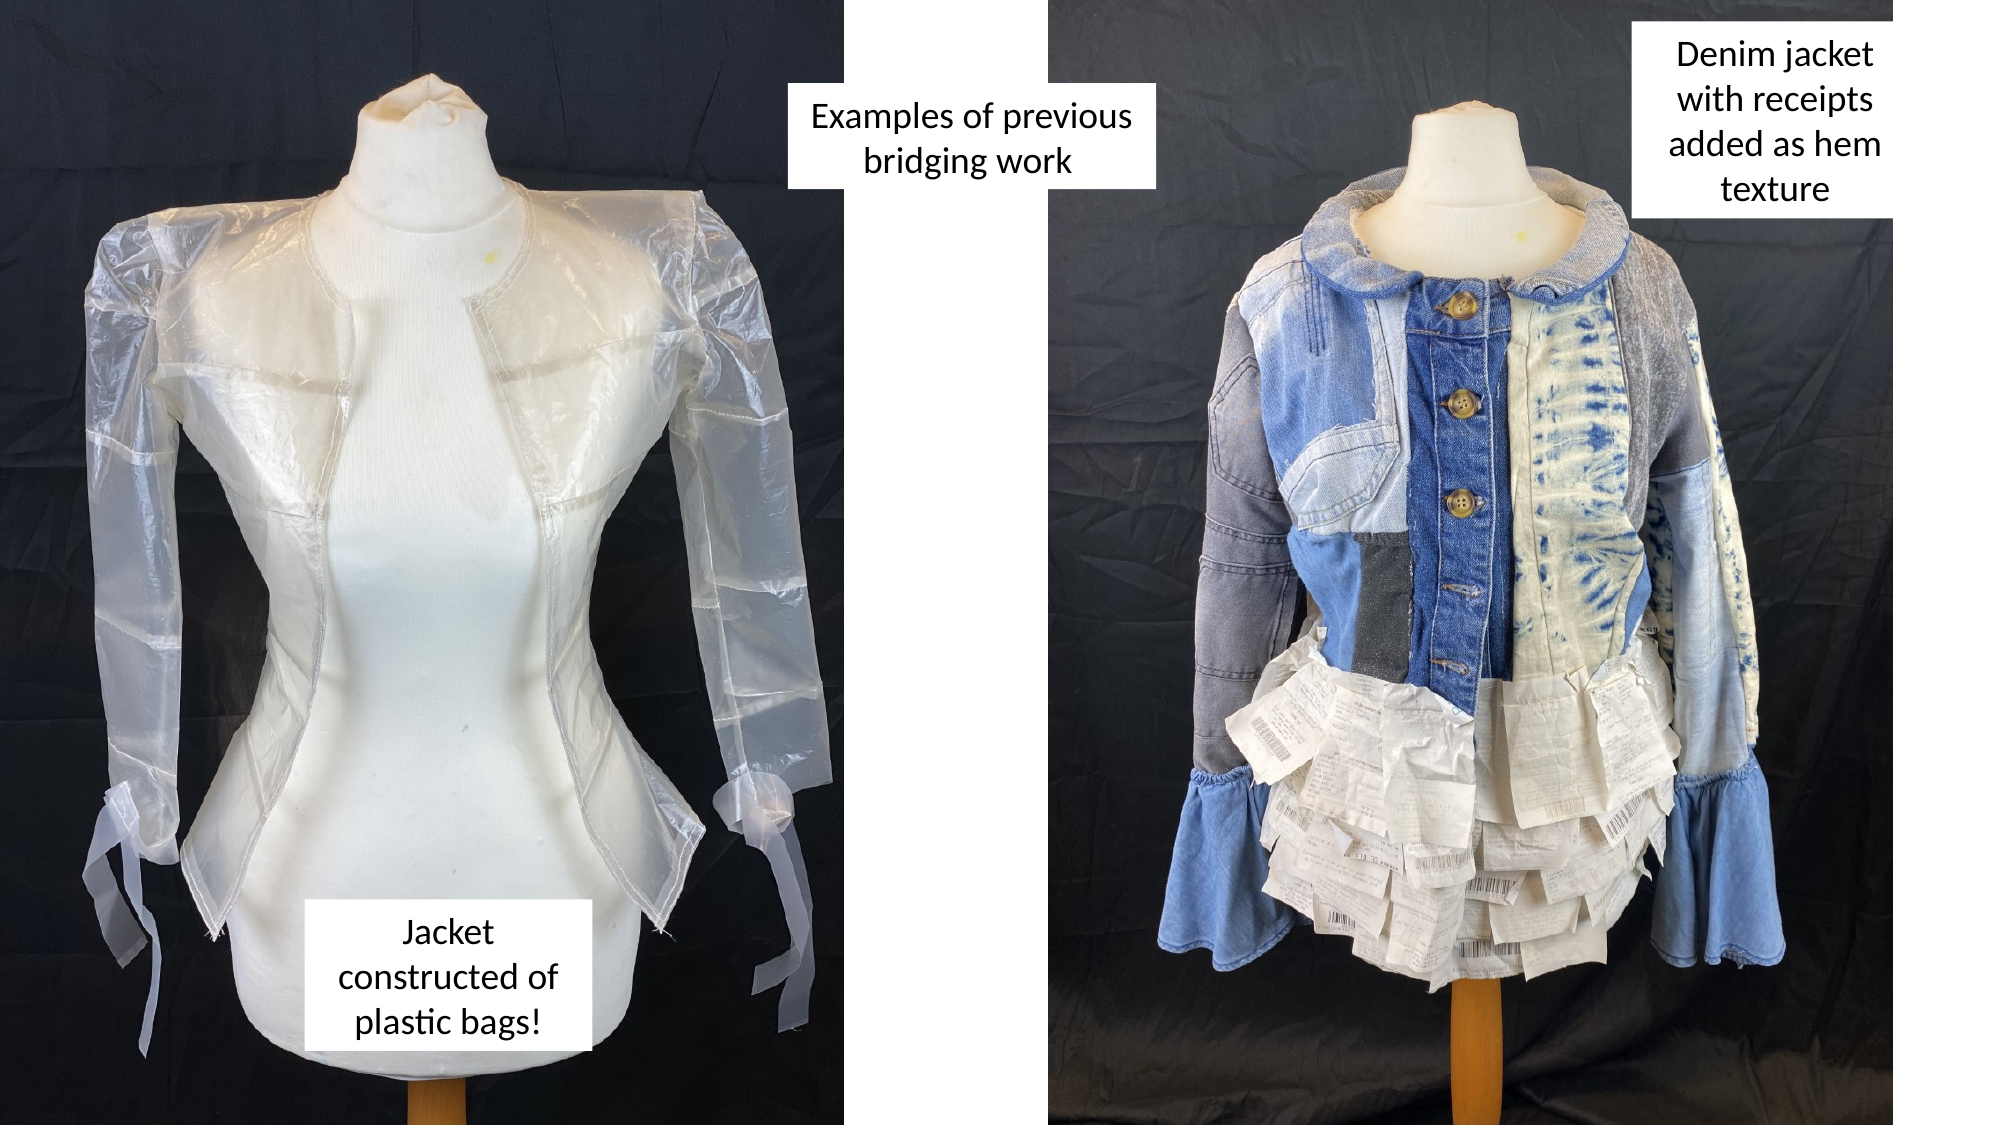

Denim jacket with receipts added as hem texture
Examples of previous bridging work
Jacket constructed of plastic bags!